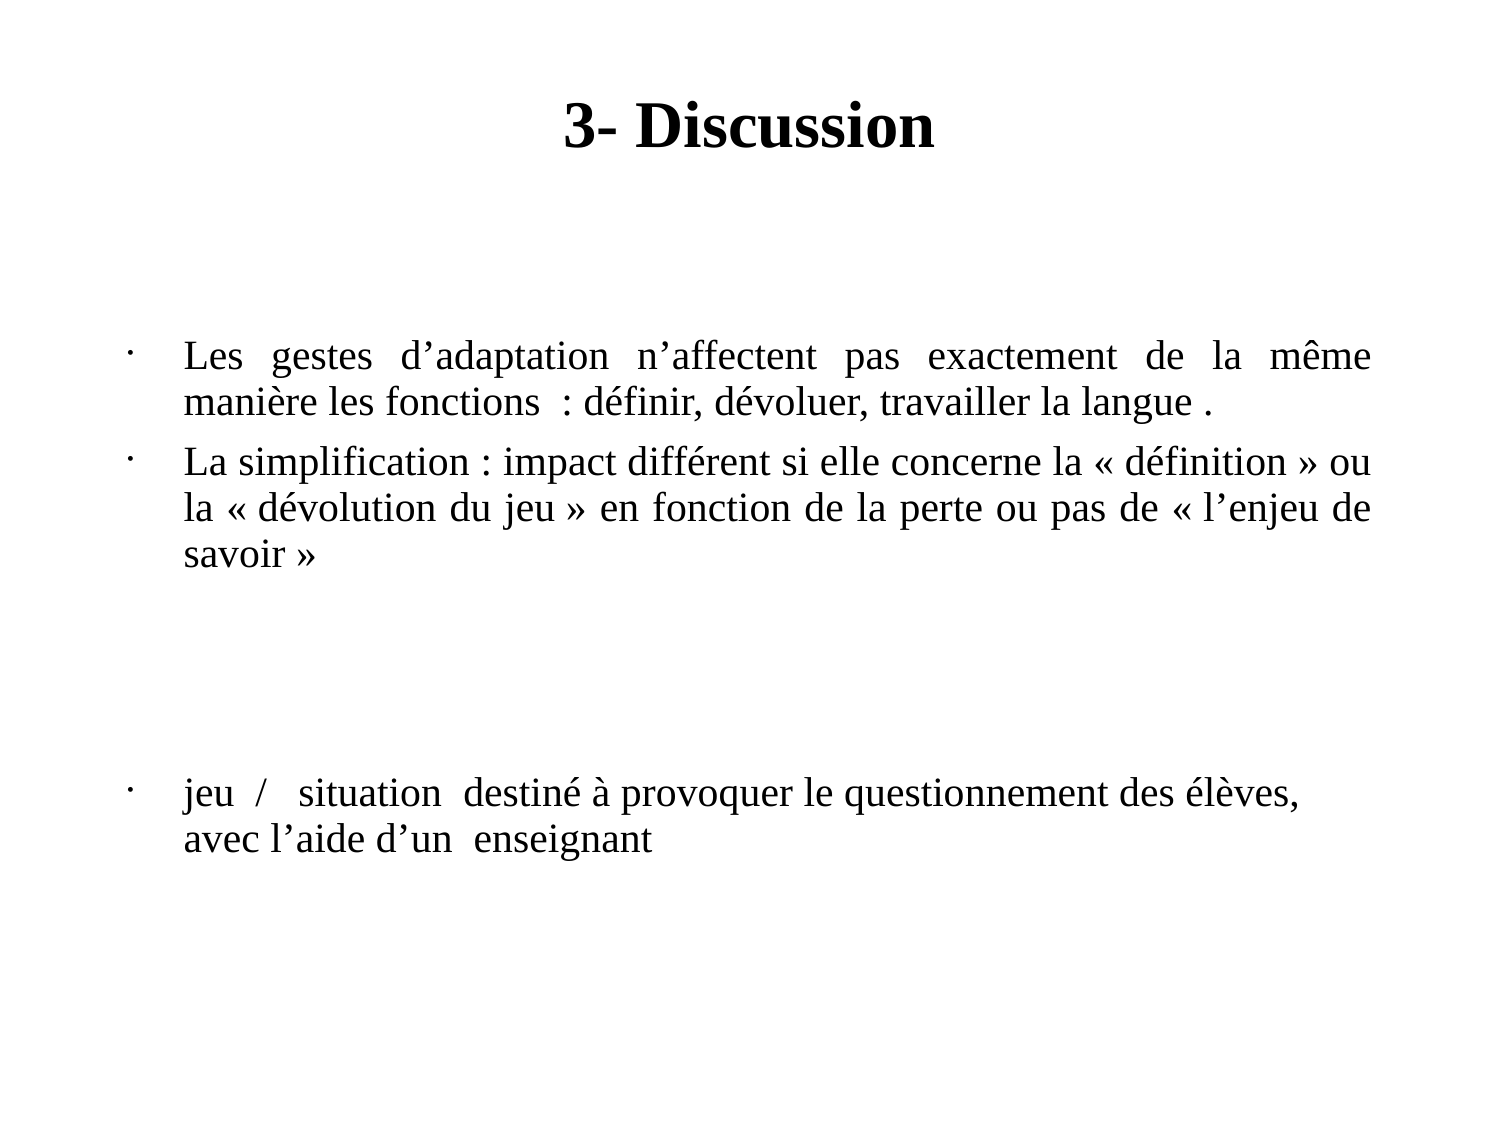

# 3- Discussion
Les gestes d’adaptation n’affectent pas exactement de la même manière les fonctions : définir, dévoluer, travailler la langue .
La simplification : impact différent si elle concerne la « définition » ou la « dévolution du jeu » en fonction de la perte ou pas de « l’enjeu de savoir »
jeu  / situation destiné à provoquer le questionnement des élèves, avec l’aide d’un enseignant